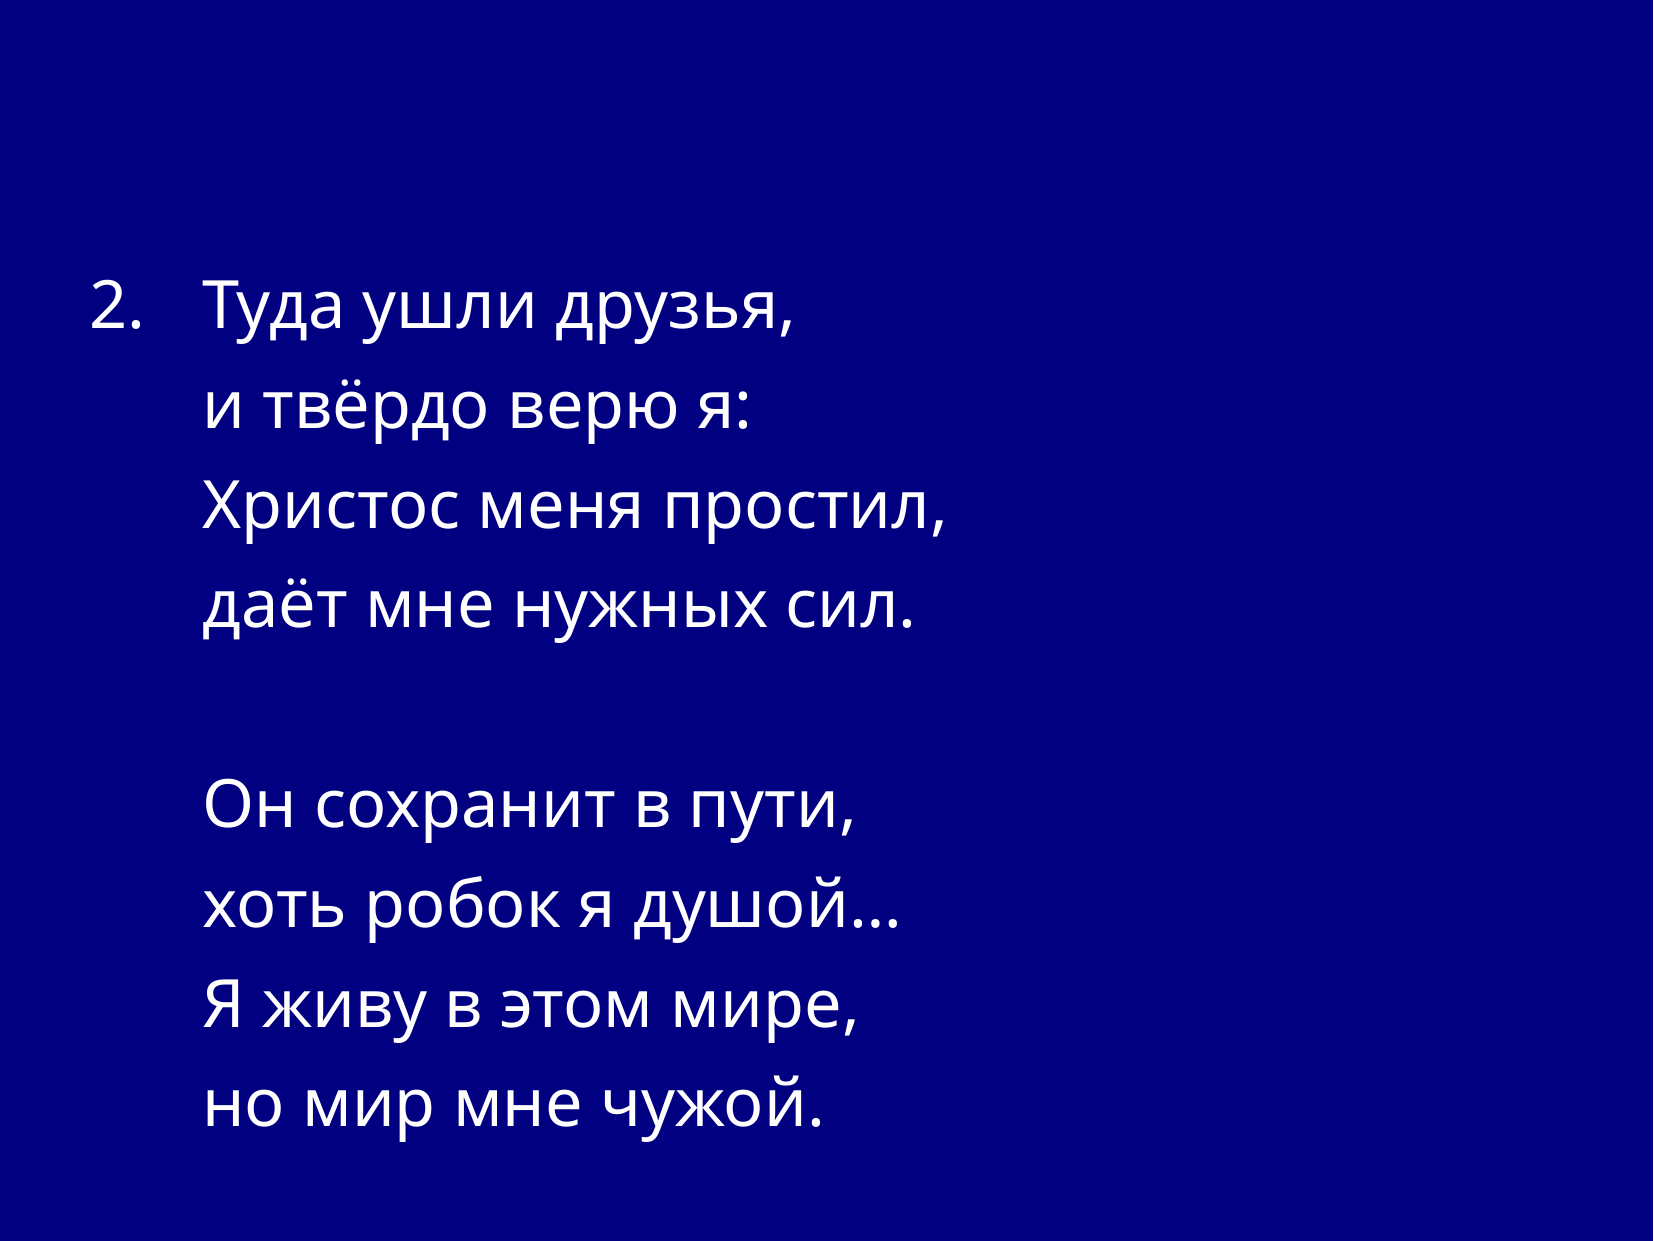

2.	Туда ушли друзья,
	и твёрдо верю я:
	Христос меня простил,
	даёт мне нужных сил.
	Он сохранит в пути,
	хоть робок я душой…
	Я живу в этом мире,
	но мир мне чужой.